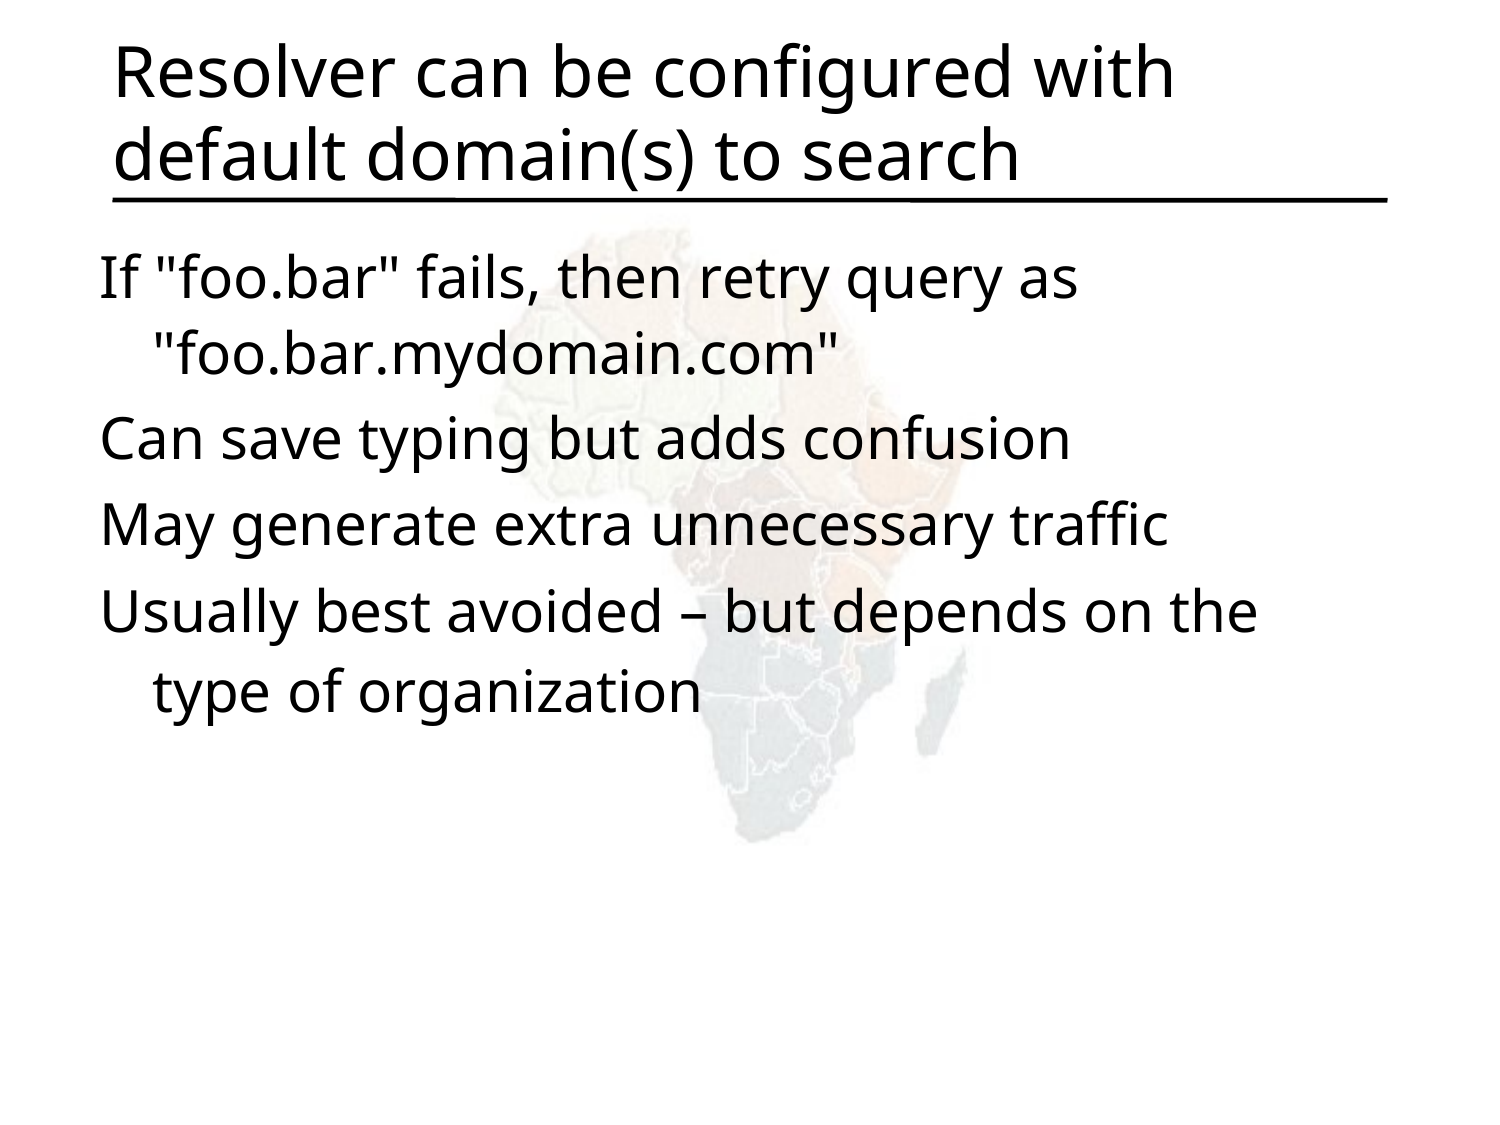

# Resolver can be configured with default domain(s) to search
If "foo.bar" fails, then retry query as "foo.bar.mydomain.com"
Can save typing but adds confusion
May generate extra unnecessary traffic
Usually best avoided – but depends on the type of organization